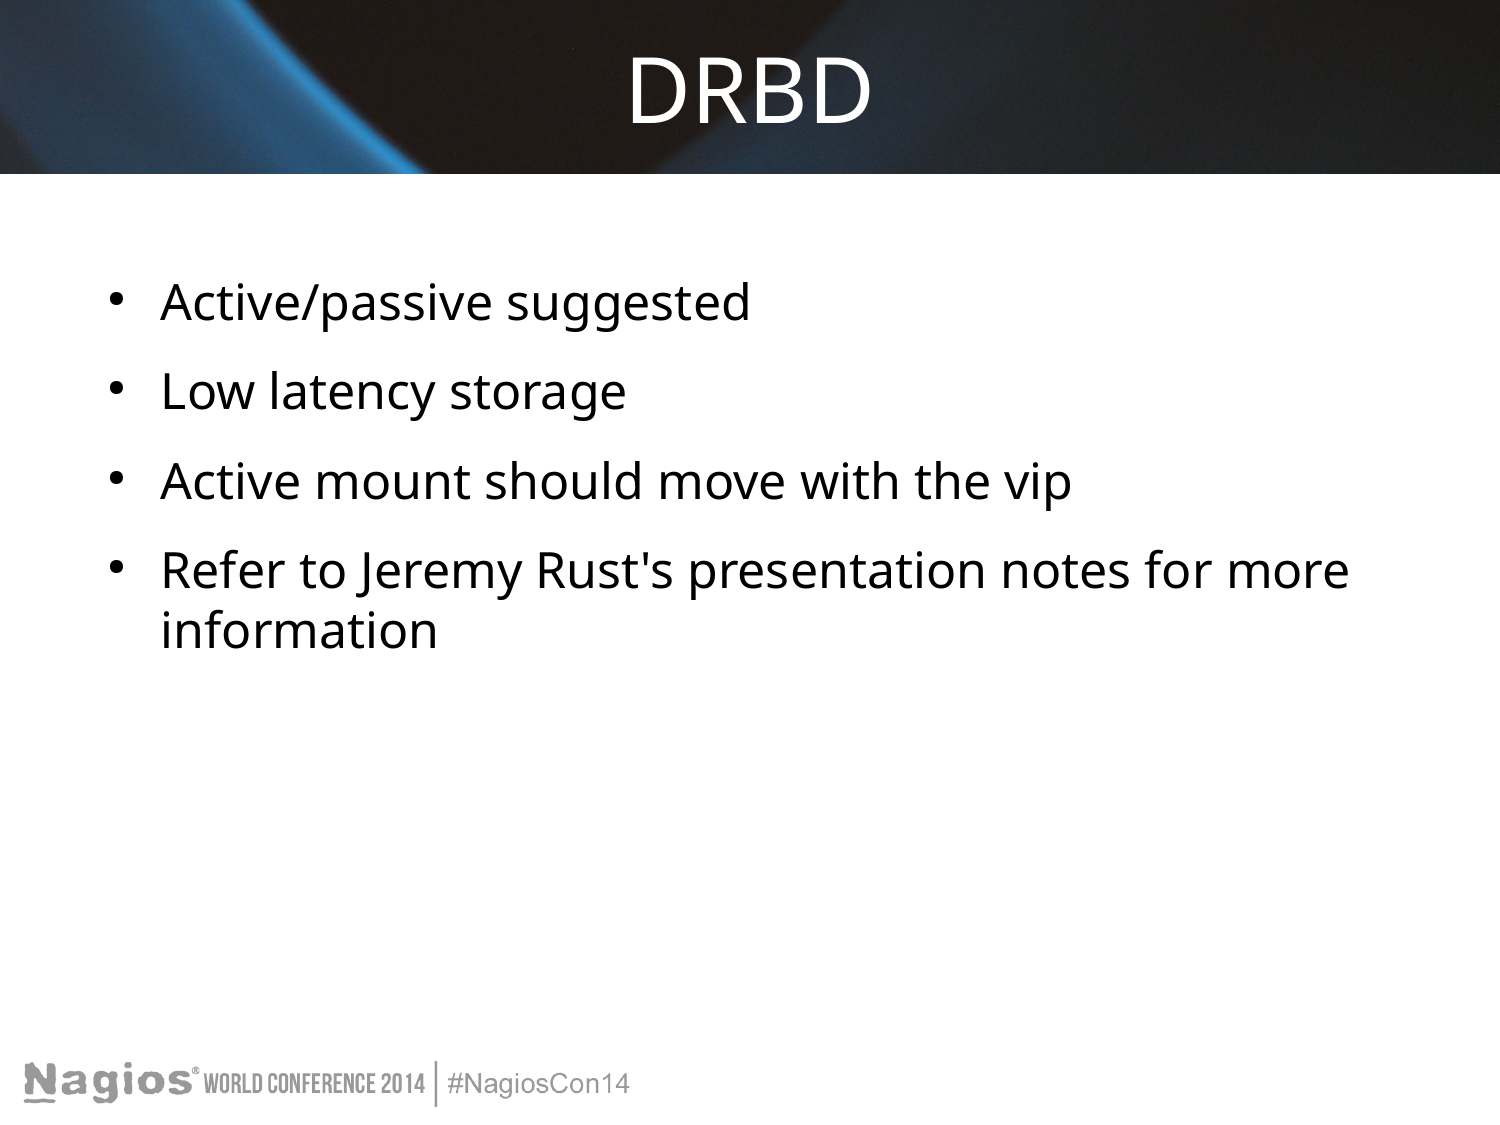

# DRBD
Active/passive suggested
Low latency storage
Active mount should move with the vip
Refer to Jeremy Rust's presentation notes for more information